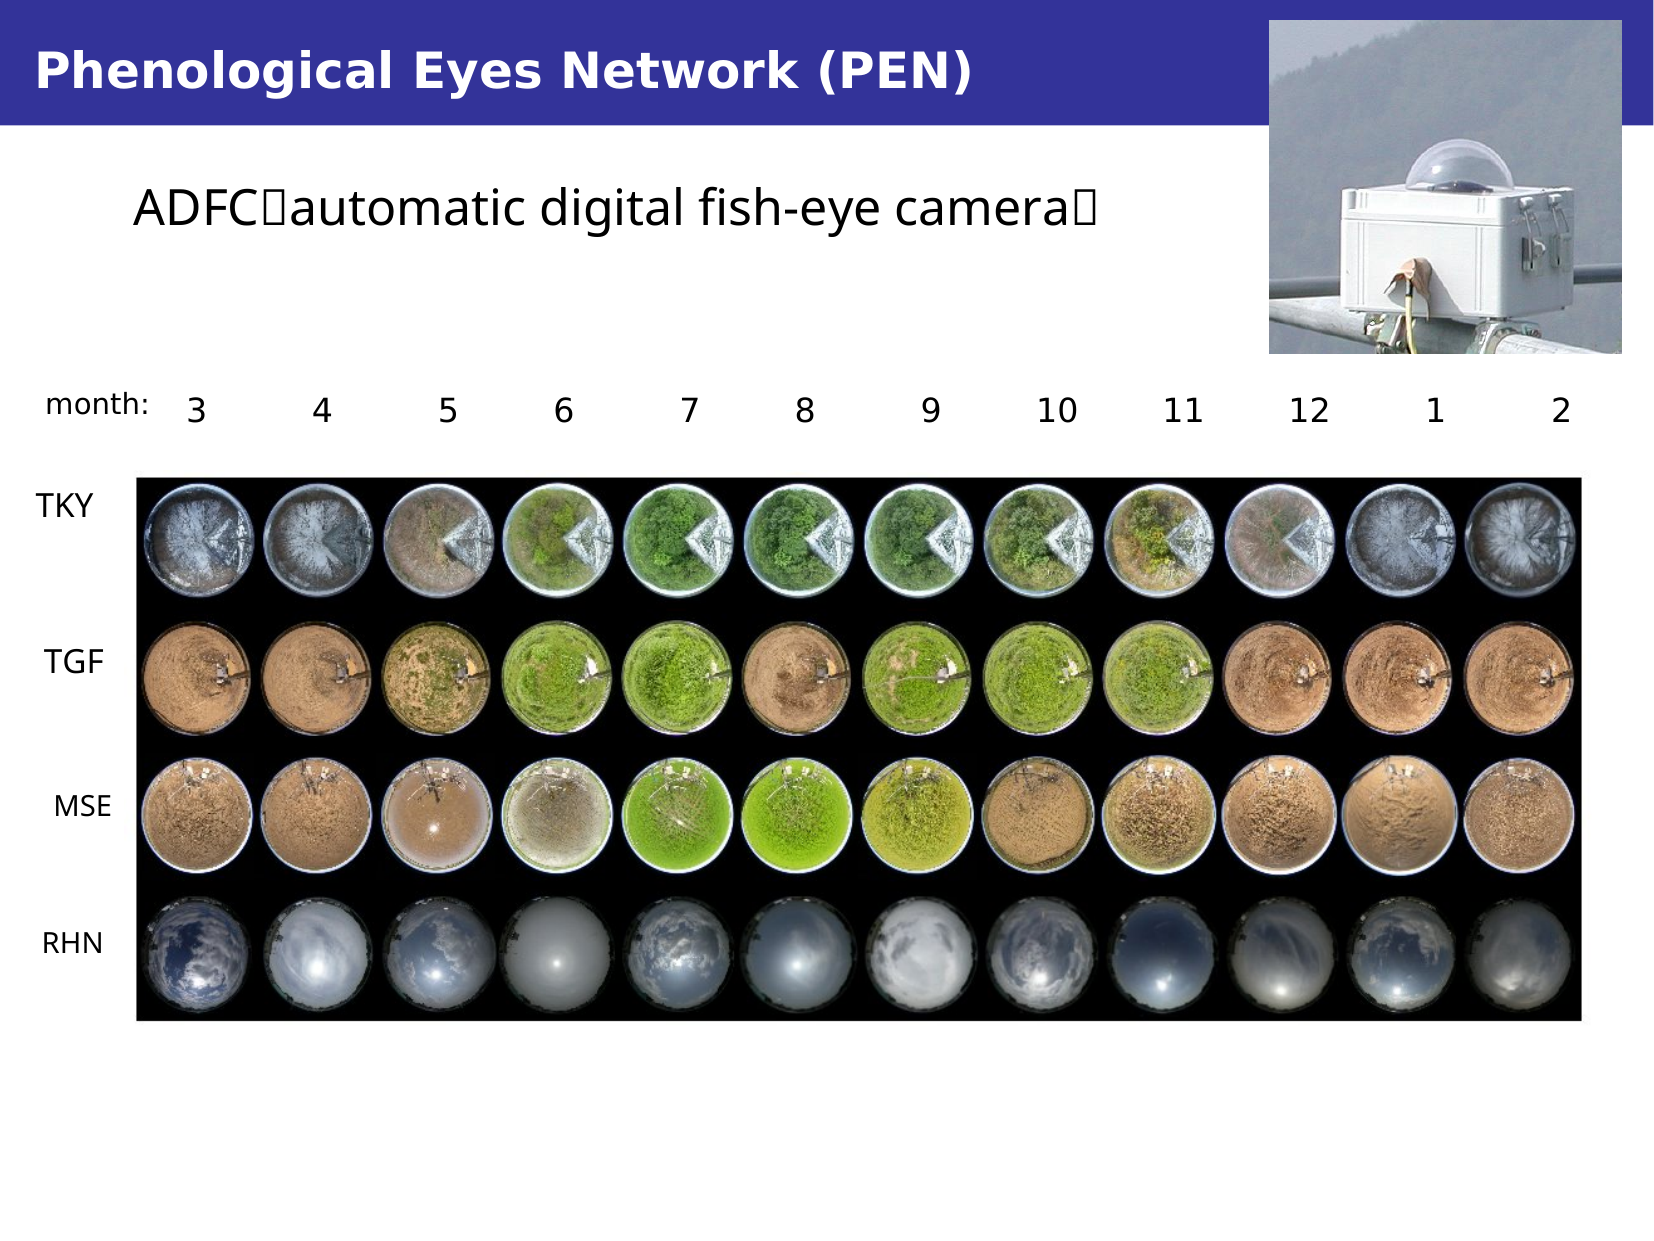

Phenological Eyes Network (PEN)
ADFC（automatic digital fish-eye camera）
month:
3 4 5 6 7 8 9 10 11 12 1 2
TKY
TGF
MSE
RHN